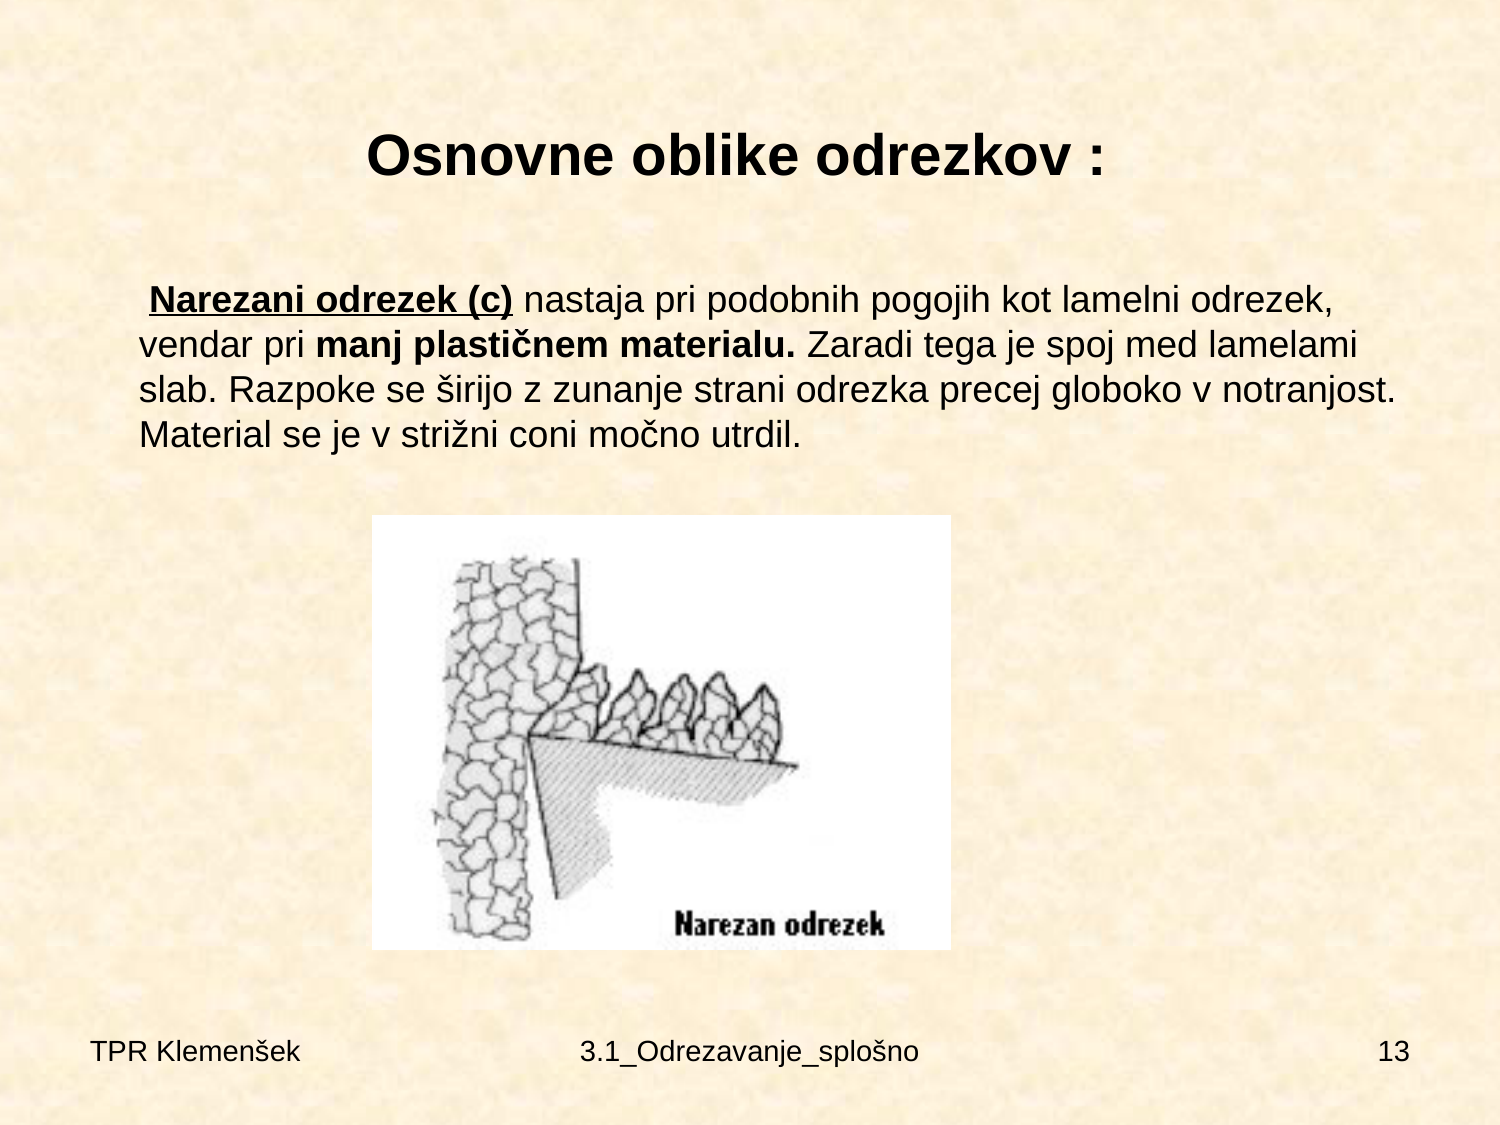

# Osnovne oblike odrezkov :
 Narezani odrezek (c) nastaja pri podobnih pogojih kot lamelni odrezek, vendar pri manj plastičnem materialu. Zaradi tega je spoj med lamelami slab. Razpoke se širijo z zunanje strani odrezka precej globoko v notranjost. Material se je v strižni coni močno utrdil.
TPR Klemenšek
3.1_Odrezavanje_splošno
10